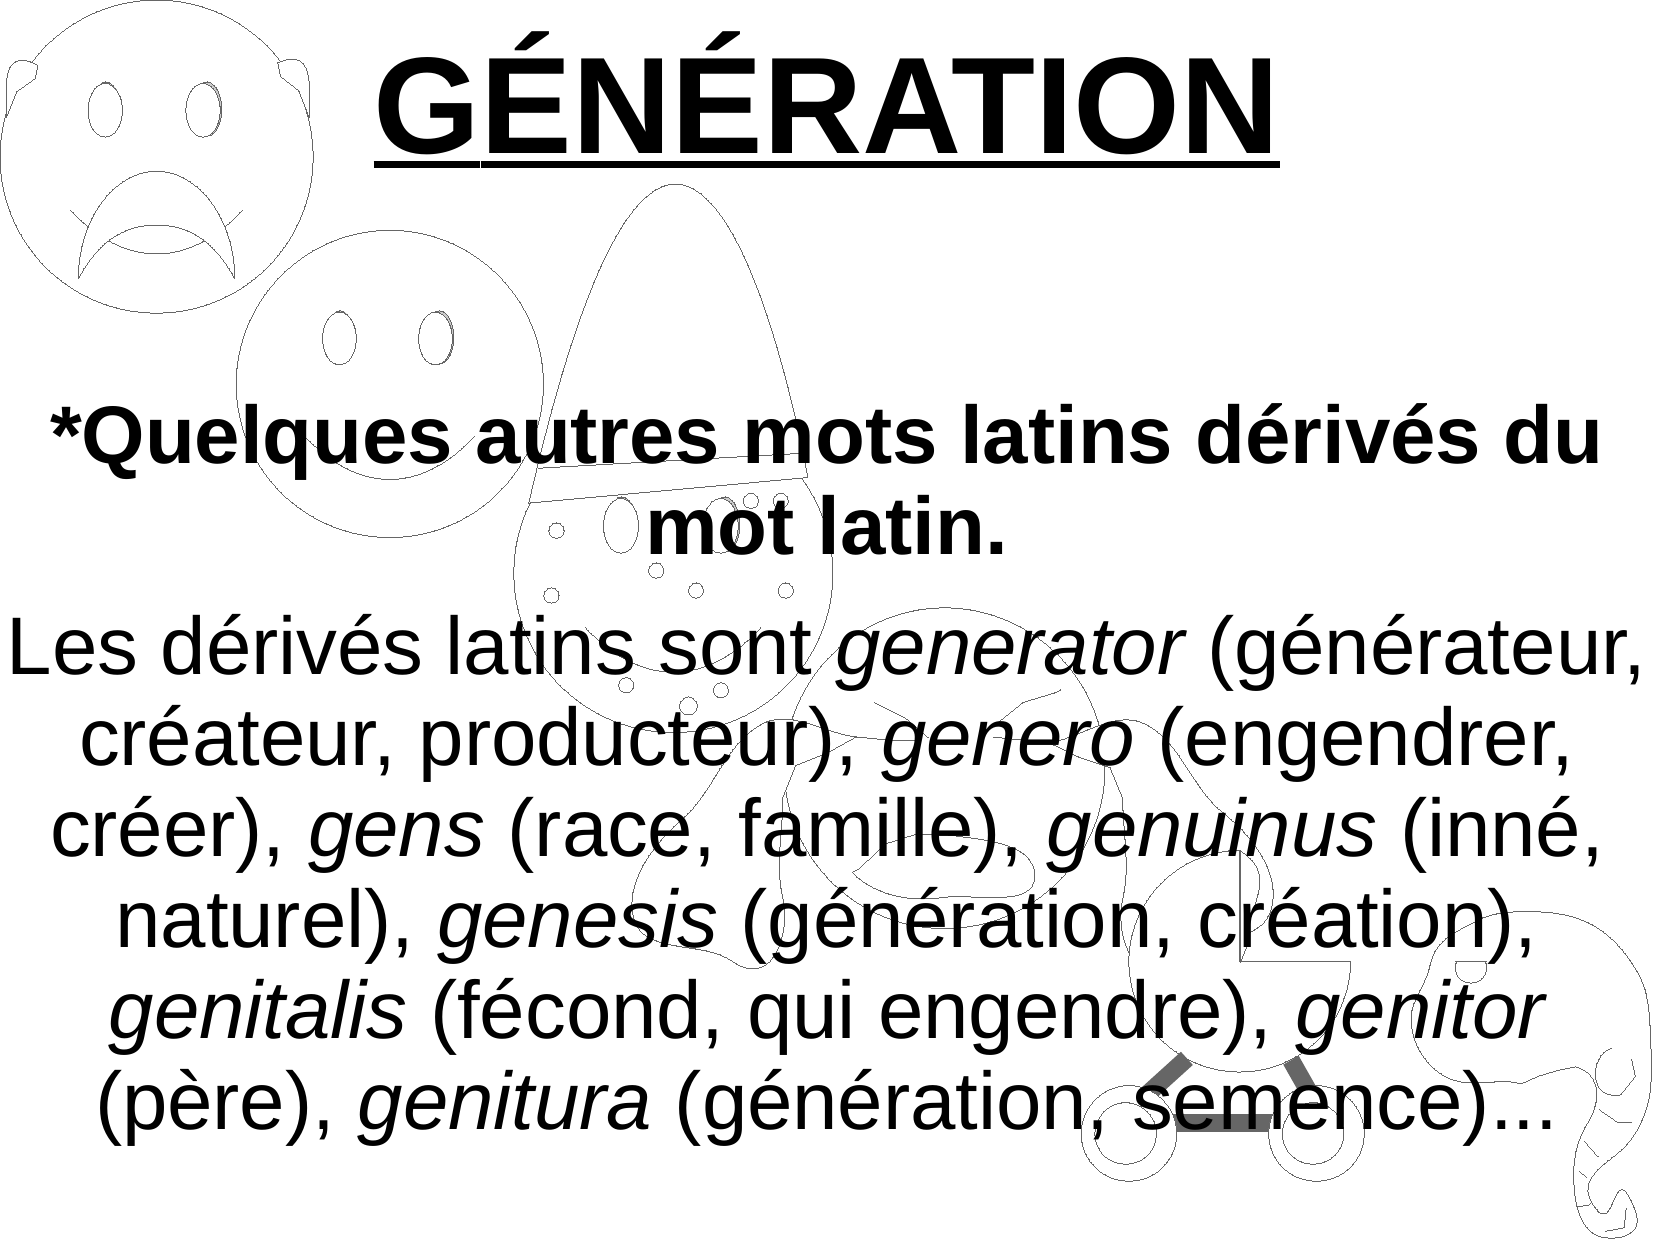

*Quelques autres mots latins dérivés du mot latin.
Les dérivés latins sont generator (générateur, créateur, producteur), genero (engendrer, créer), gens (race, famille), genuinus (inné, naturel), genesis (génération, création), genitalis (fécond, qui engendre), genitor (père), genitura (génération, semence)...
# GÉNÉRATION